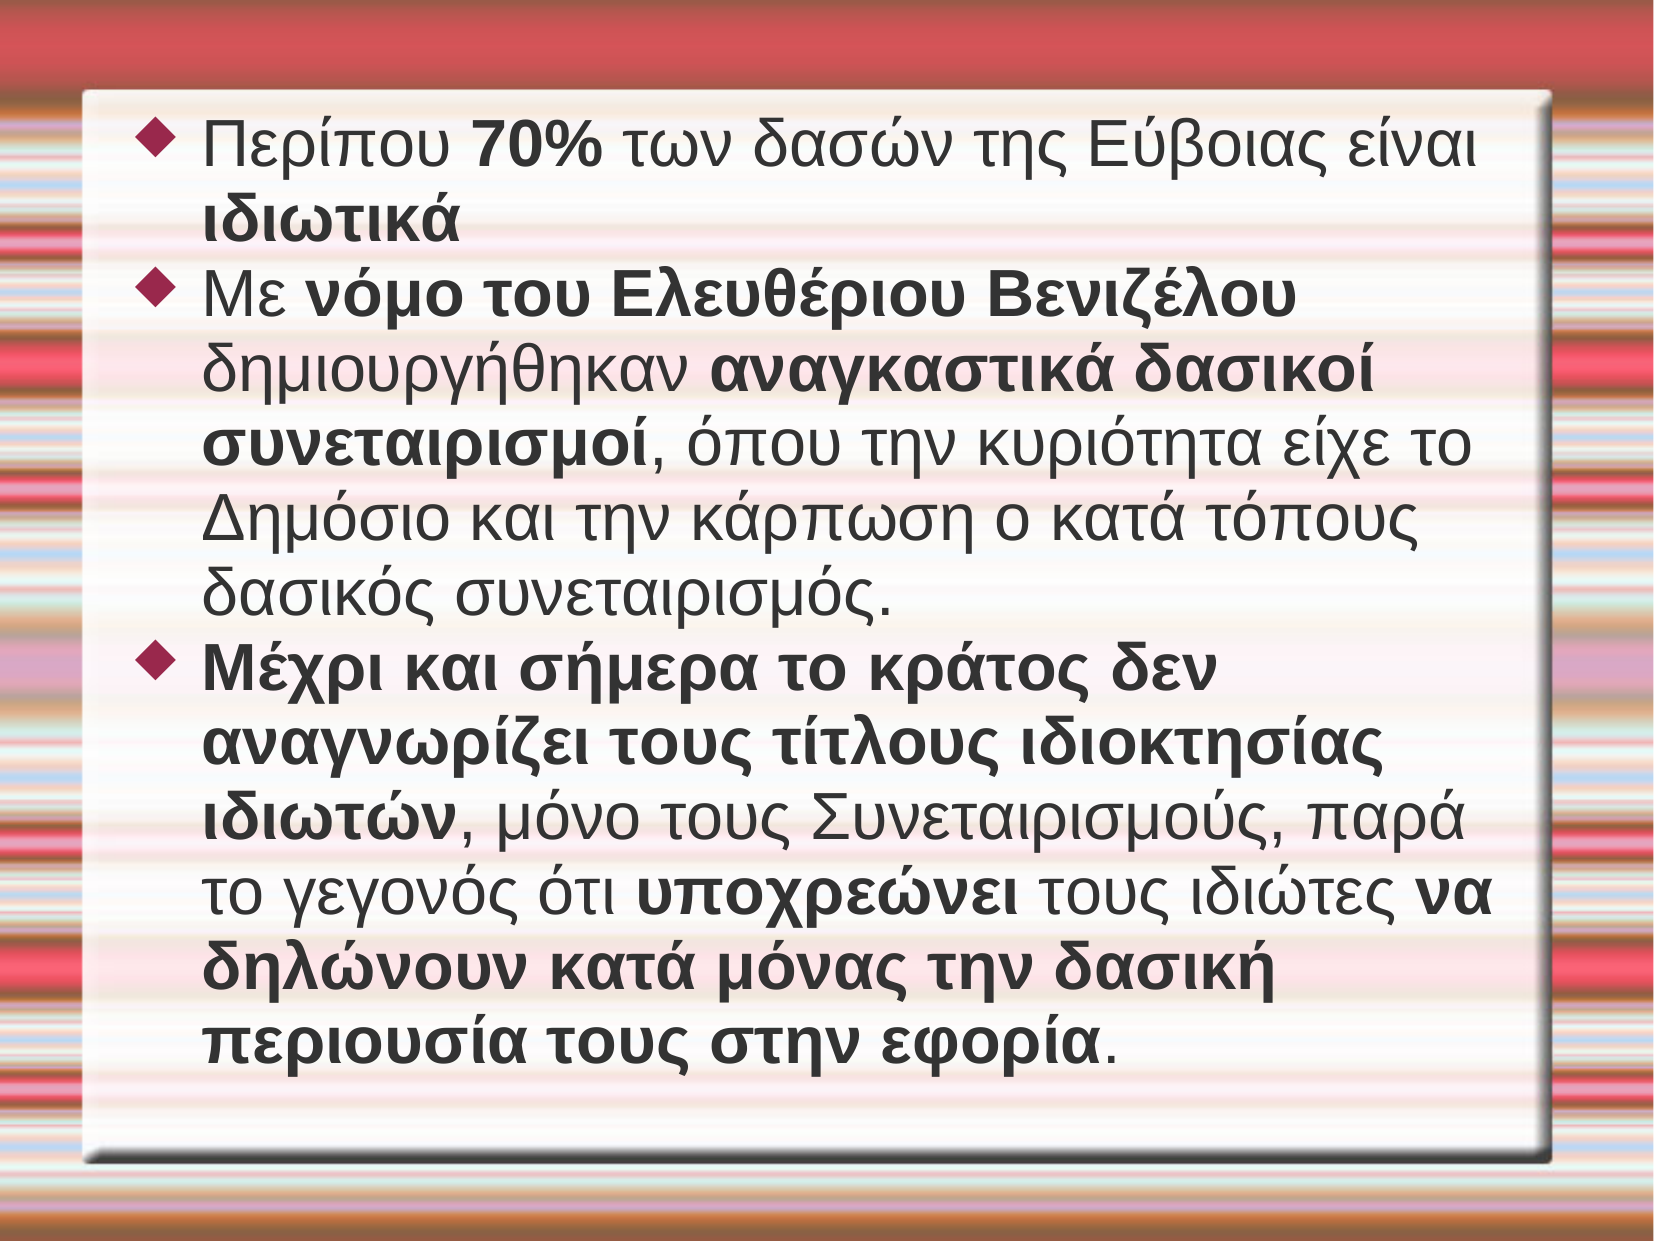

#
Περίπου 70% των δασών της Εύβοιας είναι ιδιωτικά
Με νόμο του Ελευθέριου Βενιζέλου δημιουργήθηκαν αναγκαστικά δασικοί συνεταιρισμοί, όπου την κυριότητα είχε το Δημόσιο και την κάρπωση ο κατά τόπους δασικός συνεταιρισμός.
Μέχρι και σήμερα το κράτος δεν αναγνωρίζει τους τίτλους ιδιοκτησίας ιδιωτών, μόνο τους Συνεταιρισμούς, παρά το γεγονός ότι υποχρεώνει τους ιδιώτες να δηλώνουν κατά μόνας την δασική περιουσία τους στην εφορία.